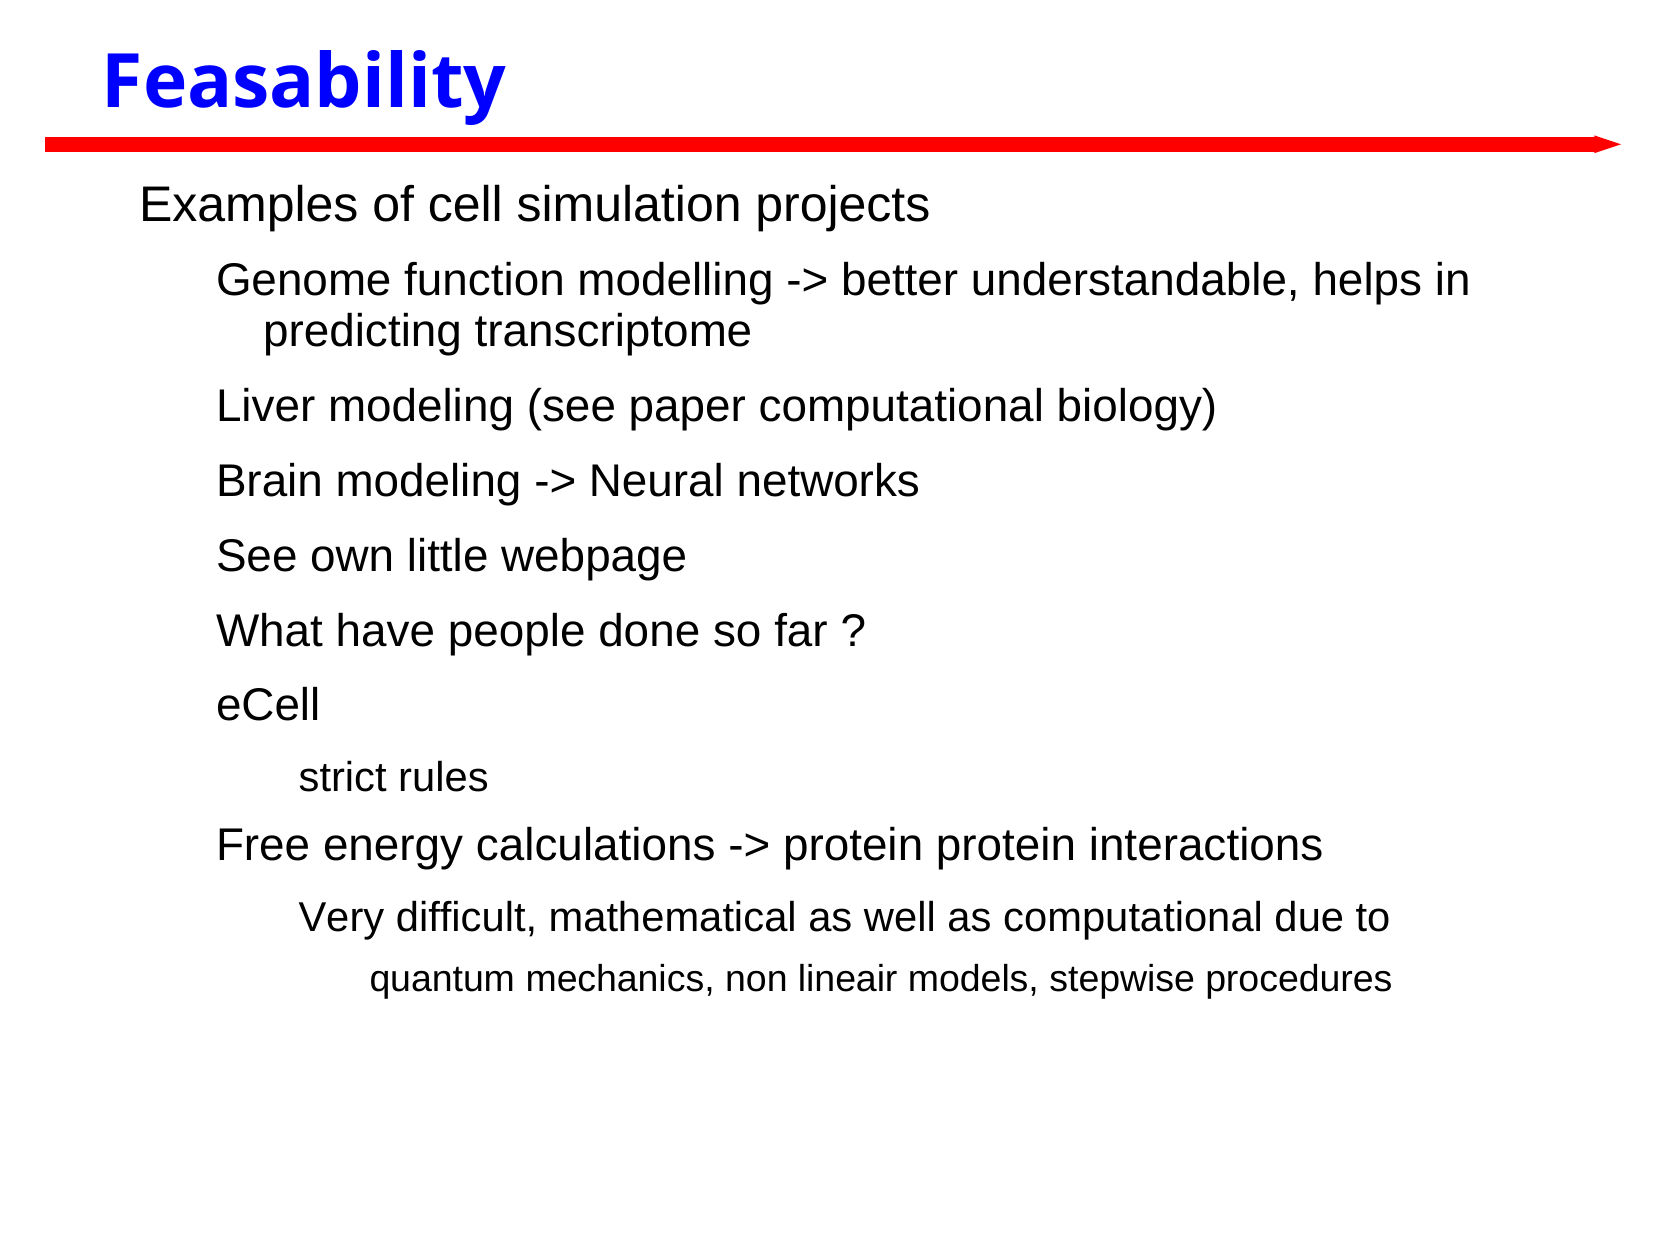

# Feasability
Examples of cell simulation projects
Genome function modelling -> better understandable, helps in predicting transcriptome
Liver modeling (see paper computational biology)
Brain modeling -> Neural networks
See own little webpage
What have people done so far ?
eCell
strict rules
Free energy calculations -> protein protein interactions
Very difficult, mathematical as well as computational due to
quantum mechanics, non lineair models, stepwise procedures